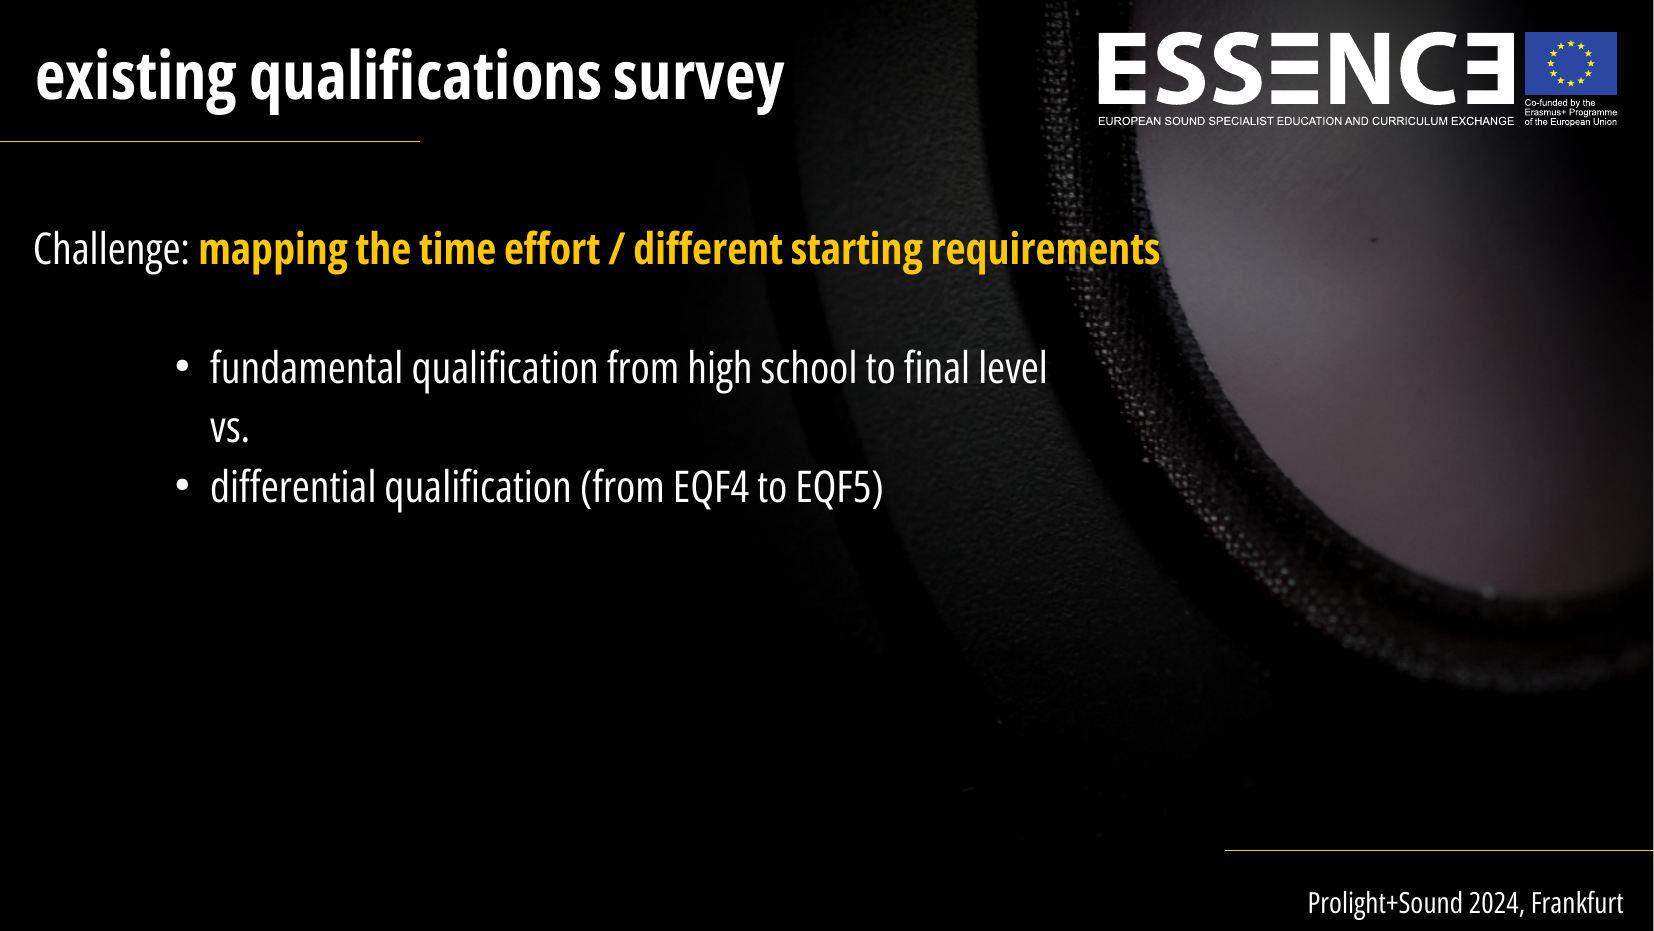

# existing qualifications survey
Challenge: mapping the time effort / different starting requirements
fundamental qualification from high school to final level
vs.
differential qualification (from EQF4 to EQF5)